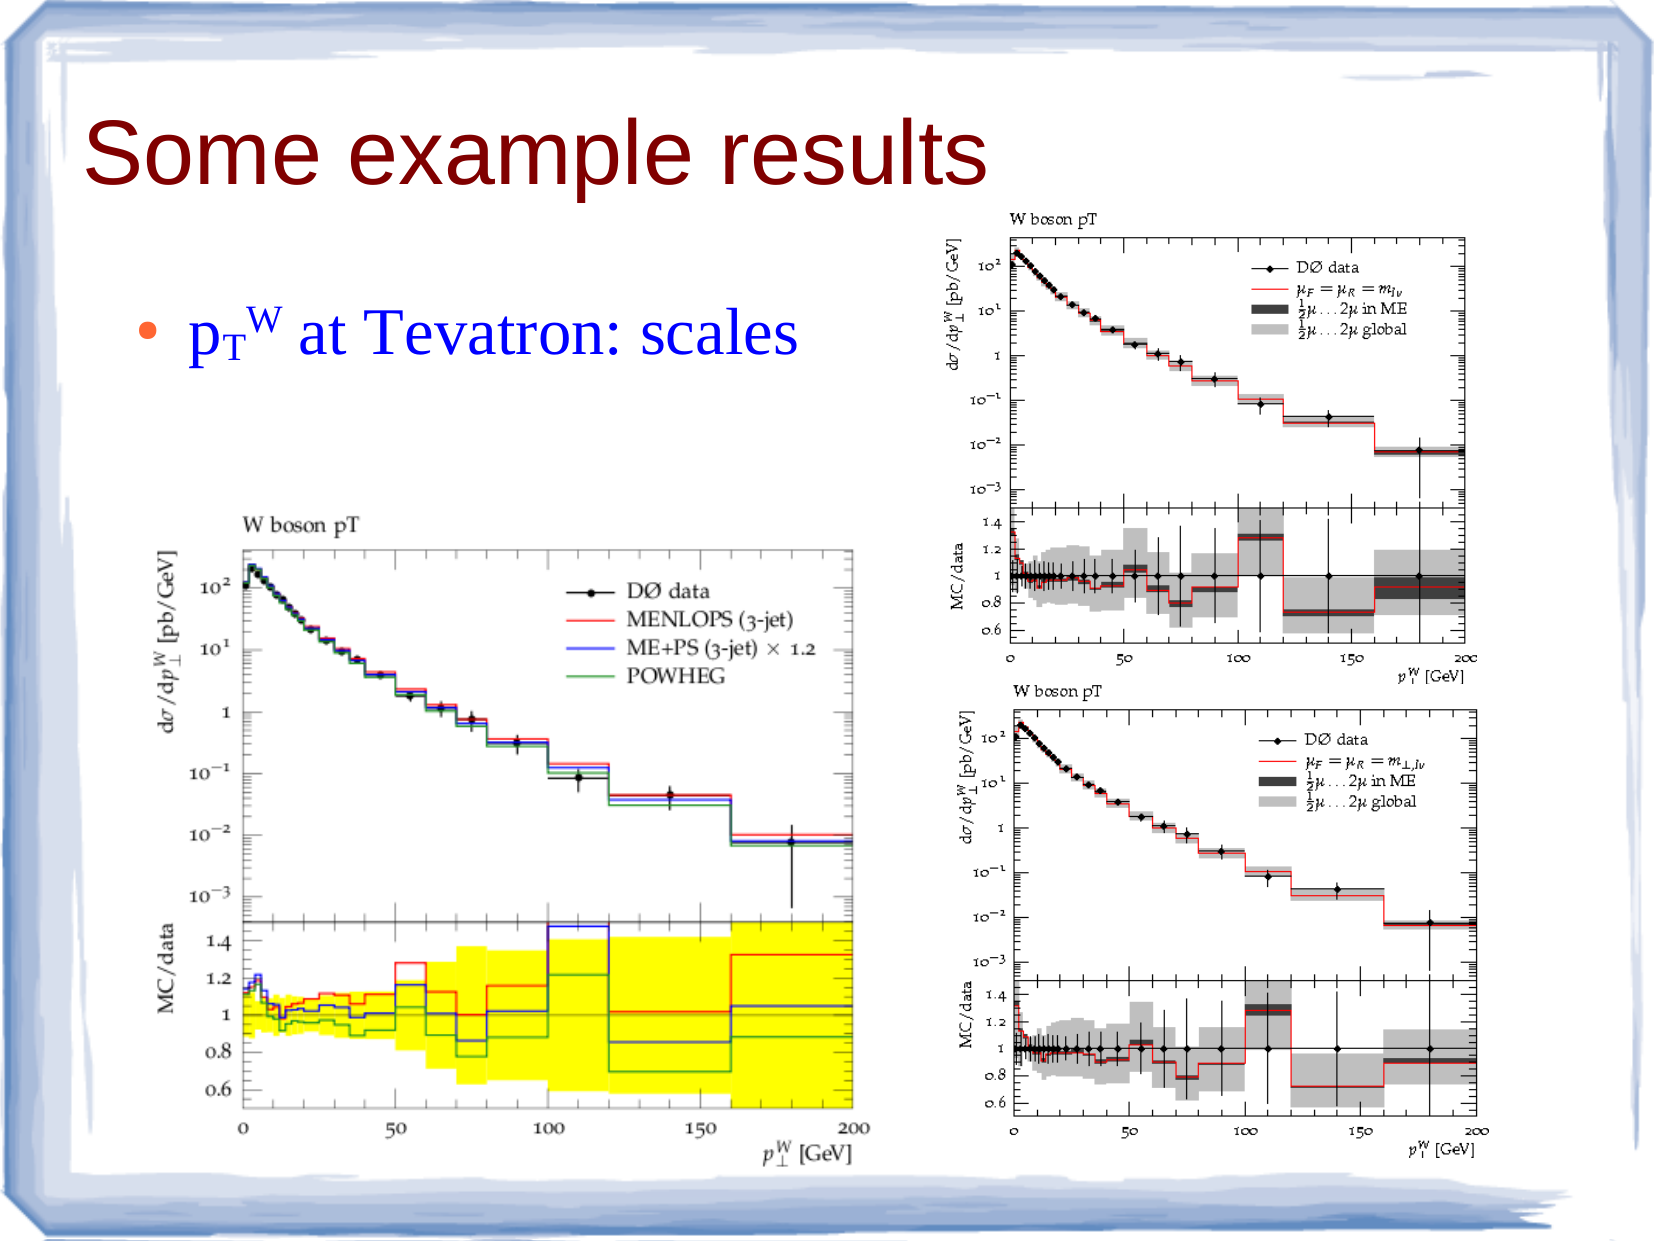

# Some example results
pTW at Tevatron: scales